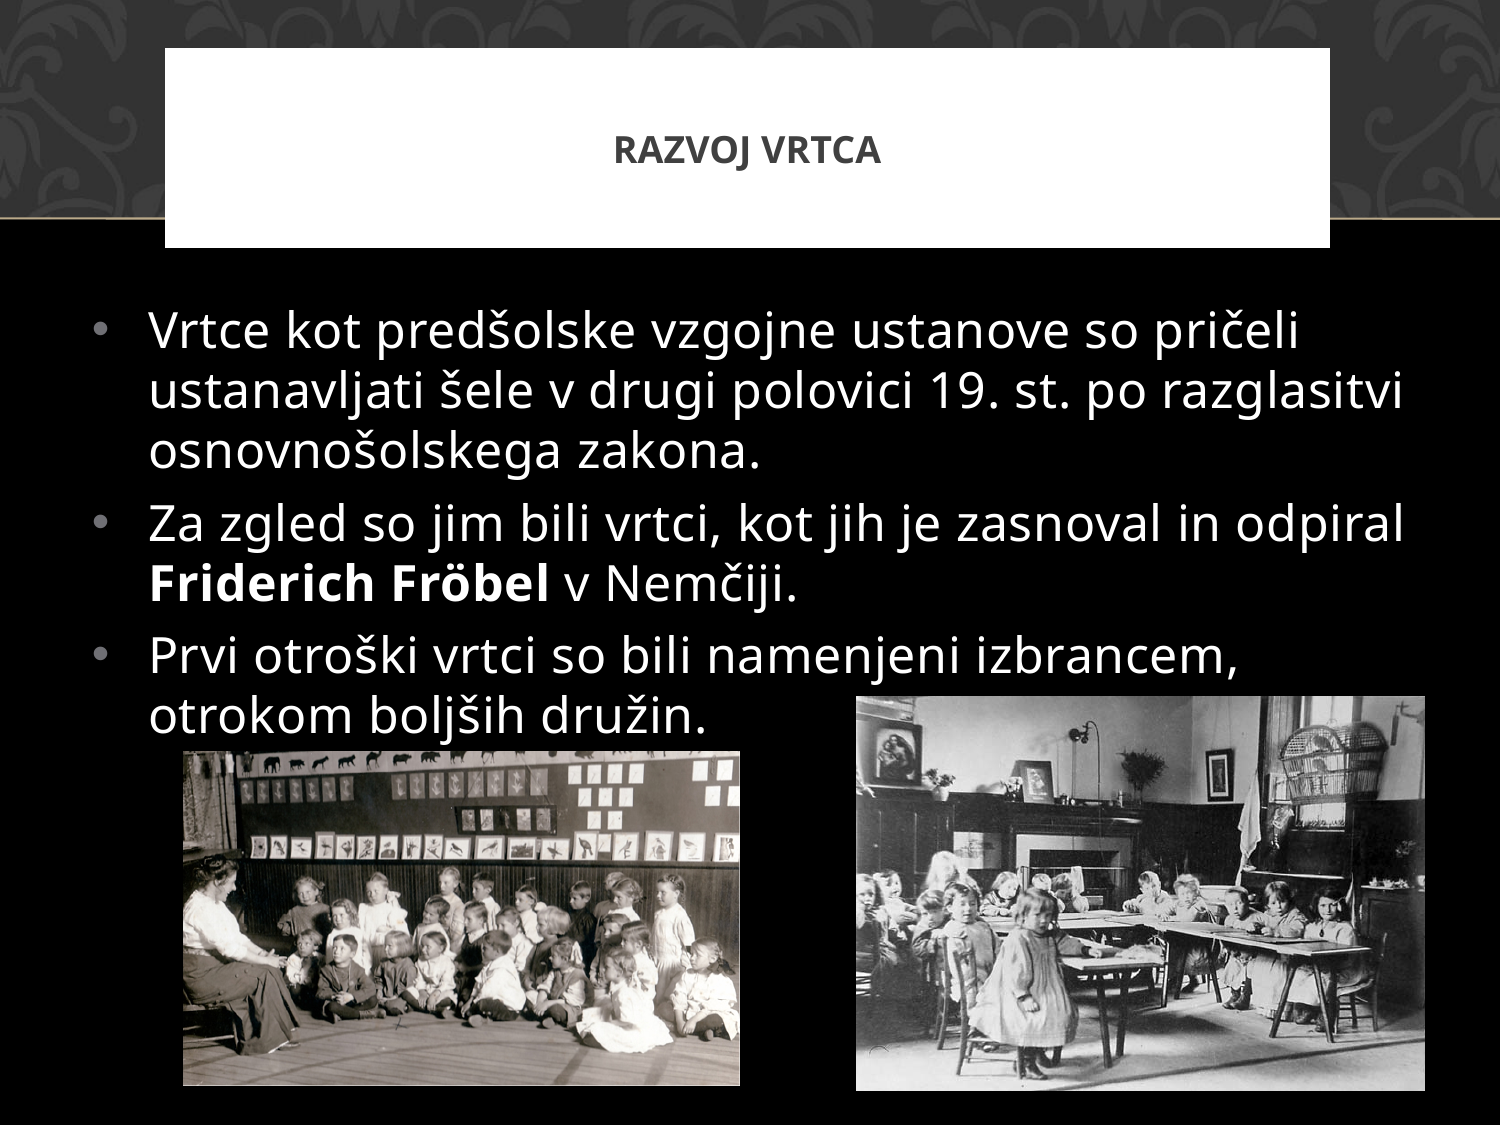

Razvoj vrtca
# Vrtce kot predšolske vzgojne ustanove so pričeli ustanavljati šele v drugi polovici 19. st. po razglasitvi osnovnošolskega zakona.
Za zgled so jim bili vrtci, kot jih je zasnoval in odpiral Friderich Fröbel v Nemčiji.
Prvi otroški vrtci so bili namenjeni izbrancem, otrokom boljših družin.